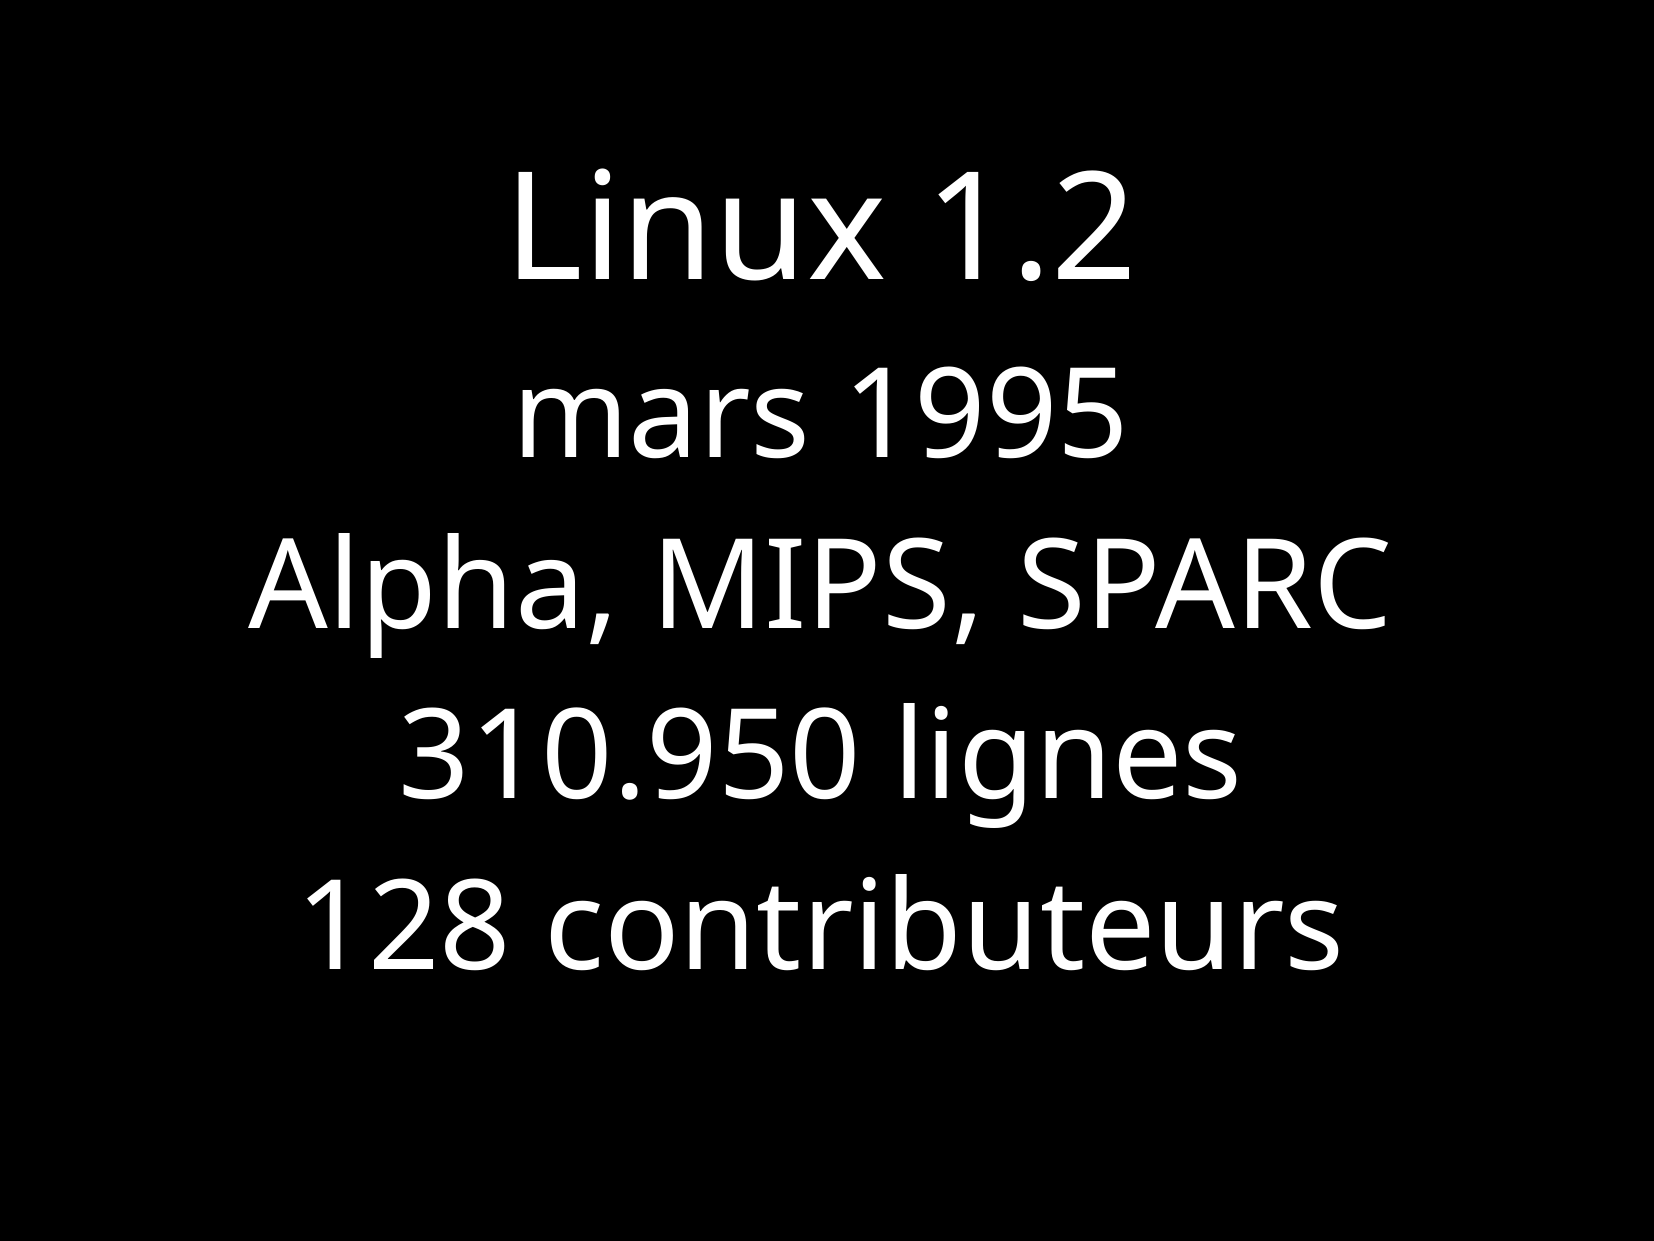

# Linux 1.2
mars 1995
Alpha, MIPS, SPARC
310.950 lignes
128 contributeurs